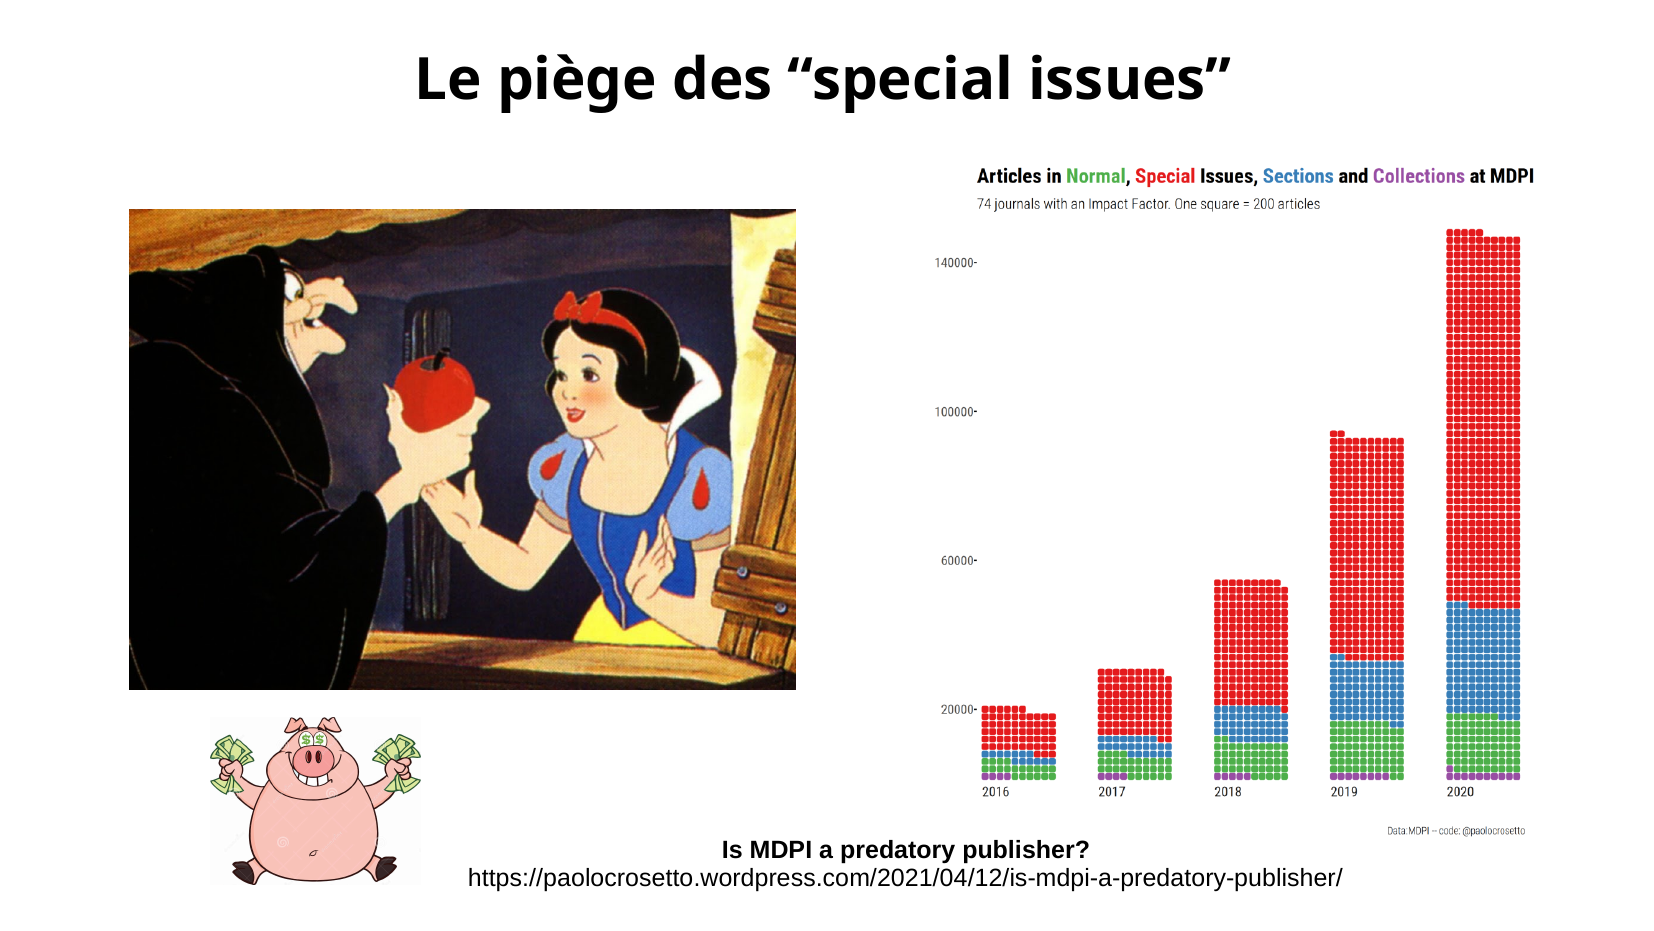

Le piège des “special issues”
Is MDPI a predatory publisher?
https://paolocrosetto.wordpress.com/2021/04/12/is-mdpi-a-predatory-publisher/